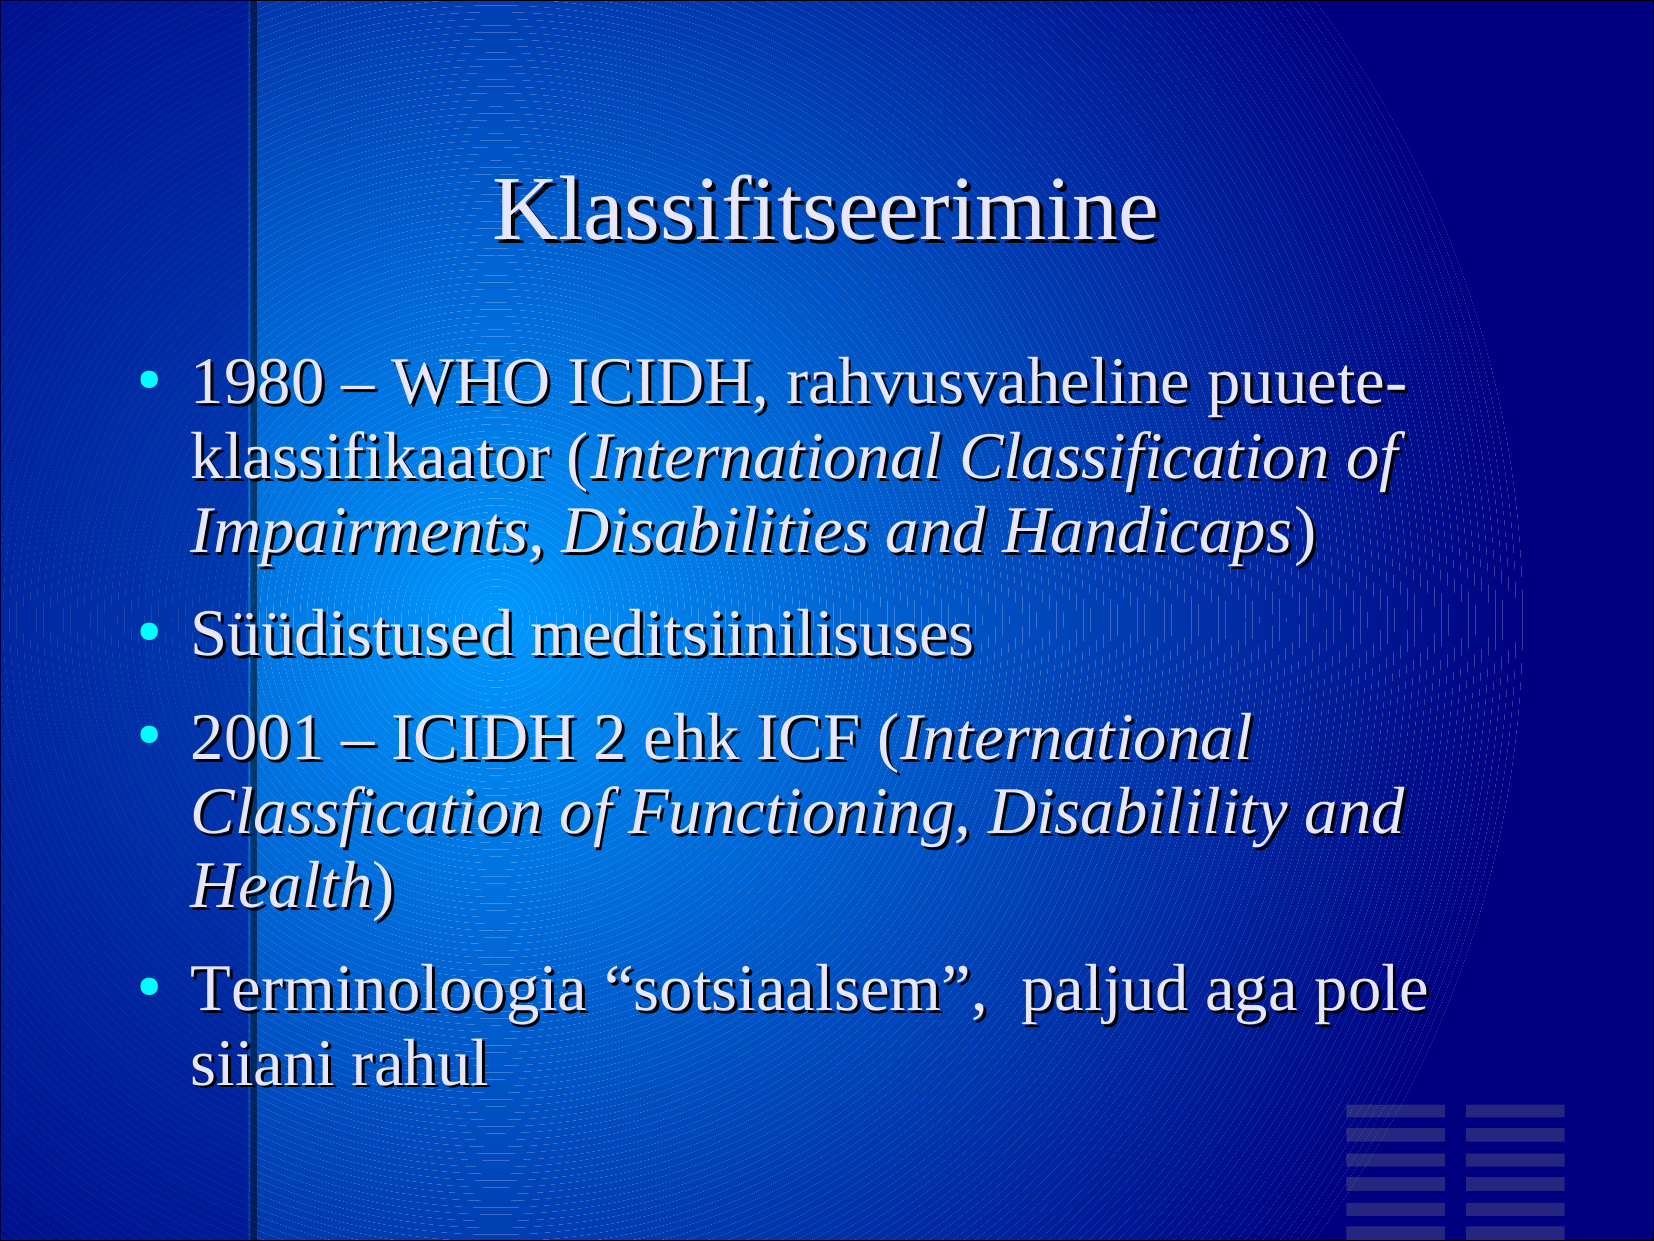

# Klassifitseerimine
1980 – WHO ICIDH, rahvusvaheline puuete-klassifikaator (International Classification of Impairments, Disabilities and Handicaps)
Süüdistused meditsiinilisuses
2001 – ICIDH 2 ehk ICF (International Classfication of Functioning, Disabilility and Health)
Terminoloogia “sotsiaalsem”, paljud aga pole siiani rahul